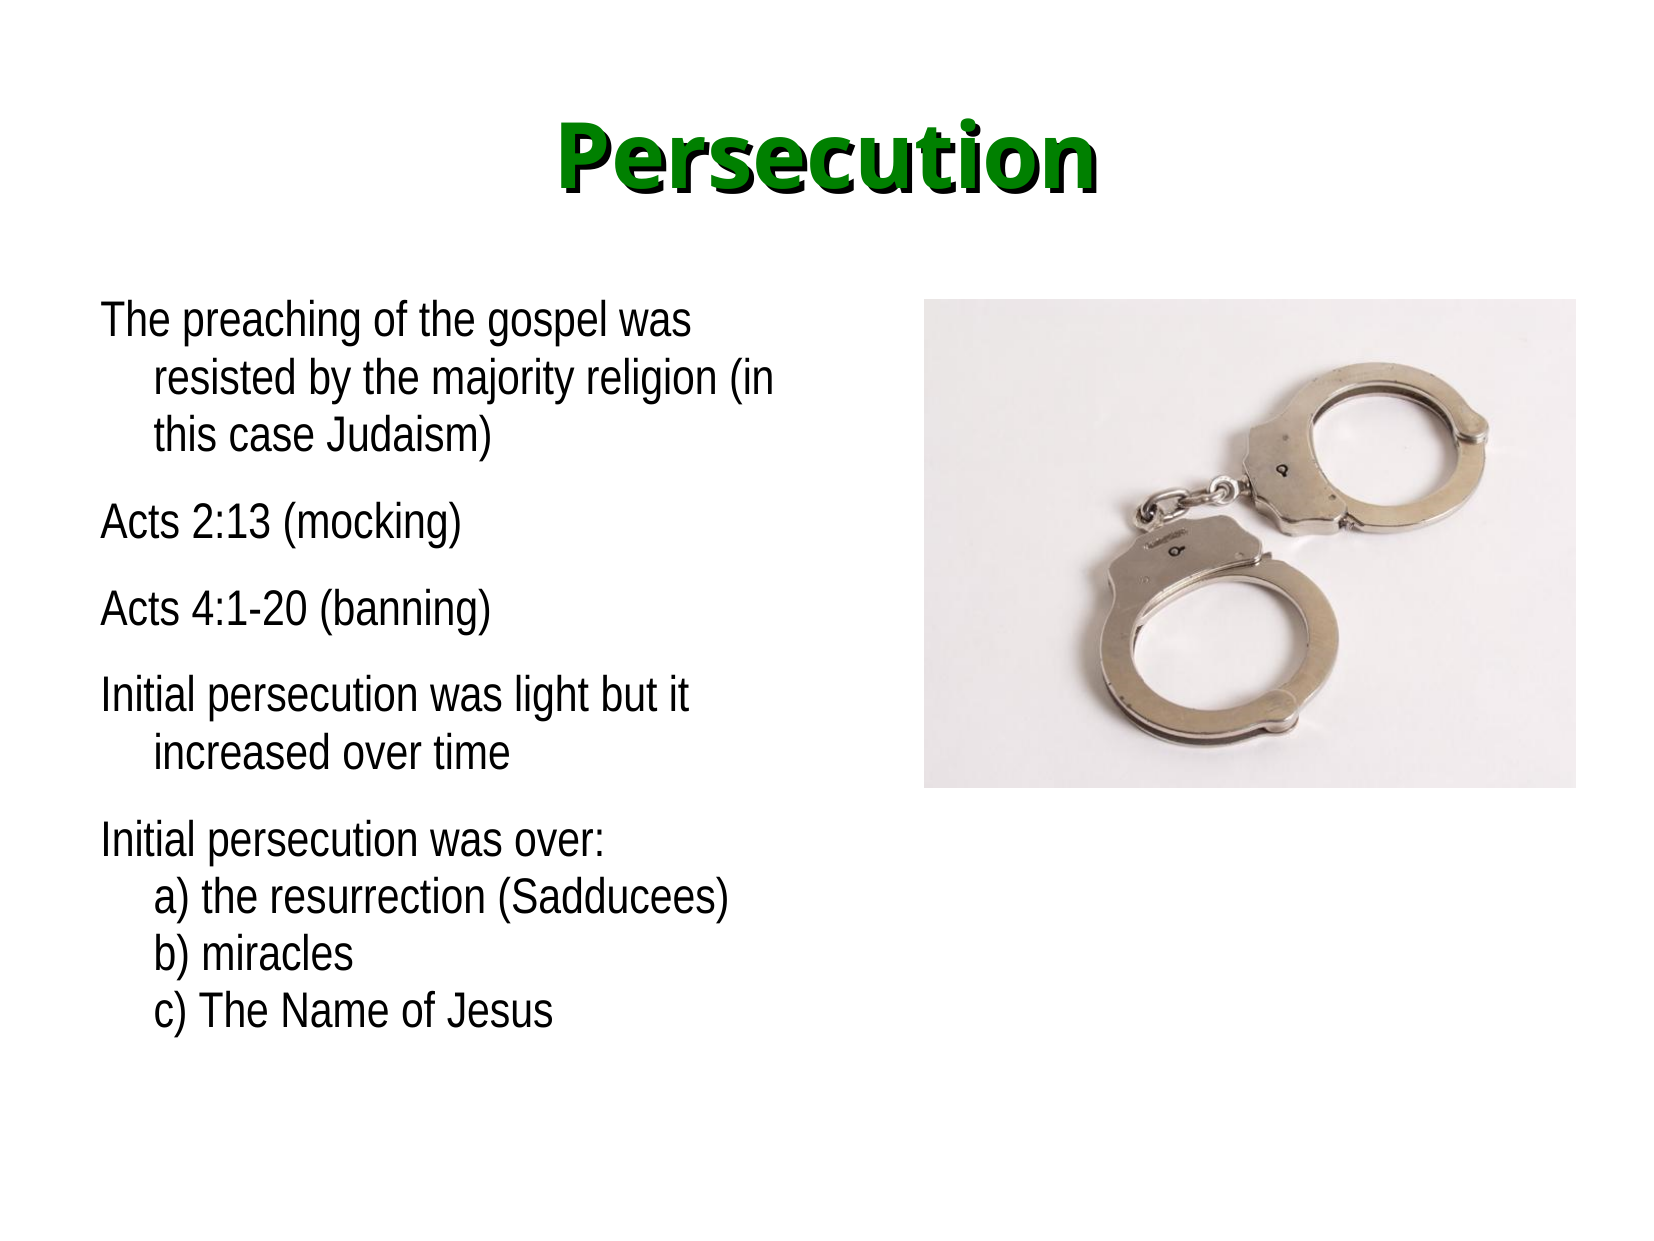

# Persecution
The preaching of the gospel was resisted by the majority religion (in this case Judaism)
Acts 2:13 (mocking)
Acts 4:1-20 (banning)
Initial persecution was light but it increased over time
Initial persecution was over:
a) the resurrection (Sadducees)
b) miracles
c) The Name of Jesus